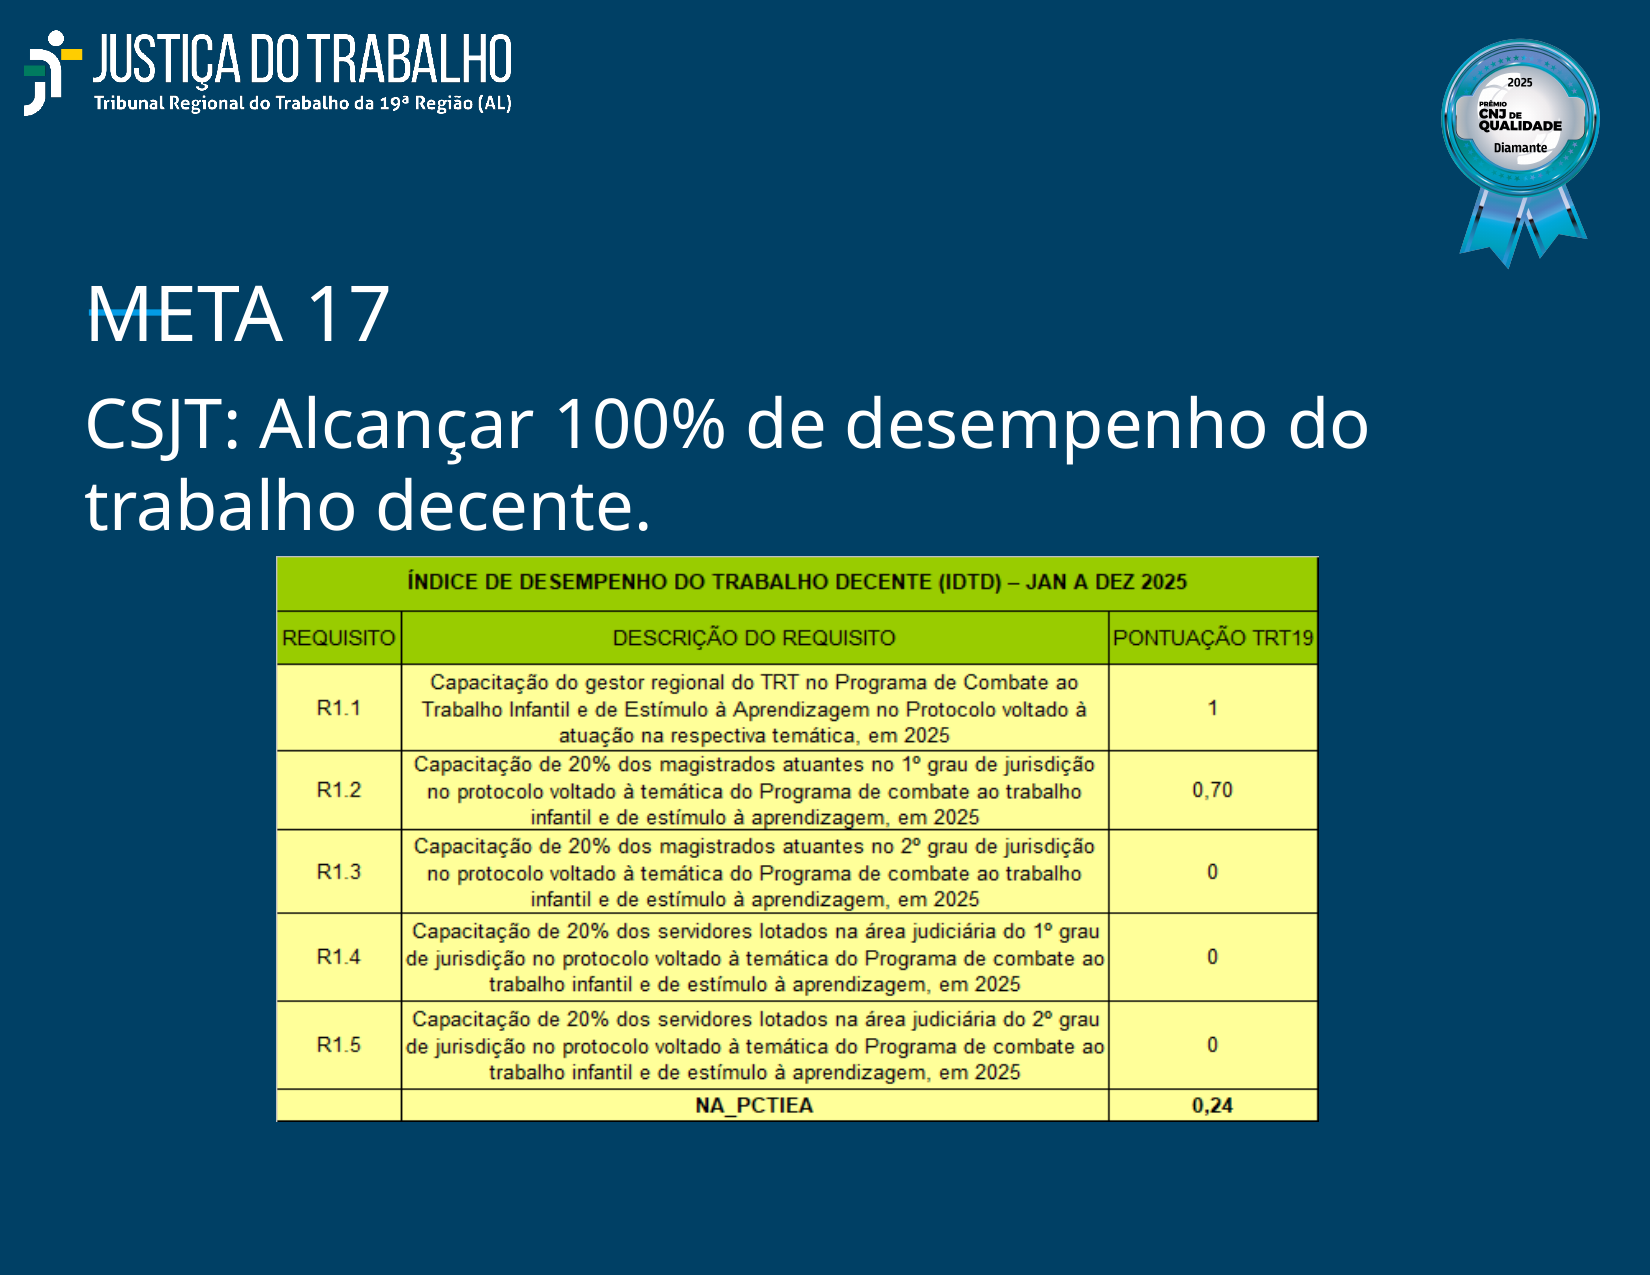

# META 17 CSJT: Alcançar 100% de desempenho do trabalho decente.